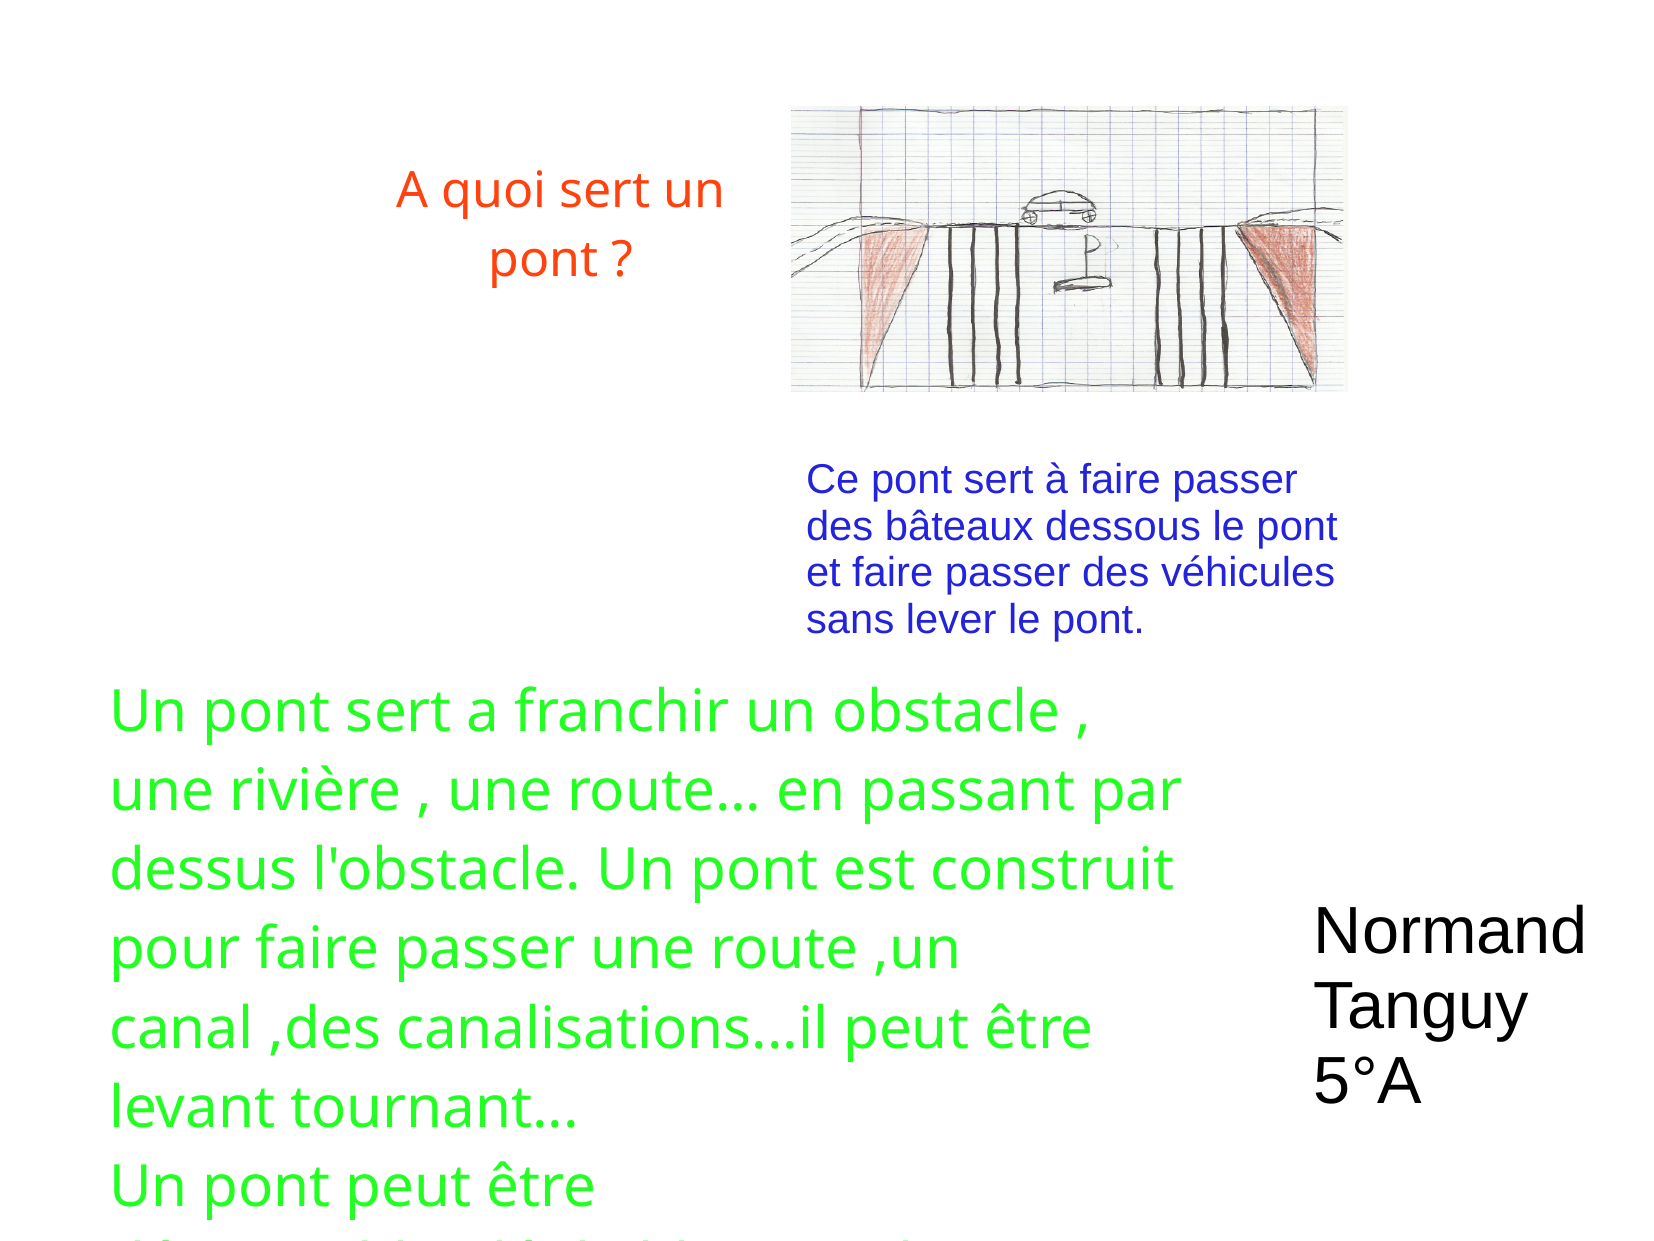

A quoi sert un pont ?
Ce pont sert à faire passer des bâteaux dessous le pont et faire passer des véhicules sans lever le pont.
Un pont sert a franchir un obstacle , une rivière , une route... en passant par dessus l'obstacle. Un pont est construit pour faire passer une route ,un canal ,des canalisations...il peut être levant tournant...
Un pont peut être démontable ,dépliable ,pour les bateaux ou les militaires.
Normand Tanguy 5°A